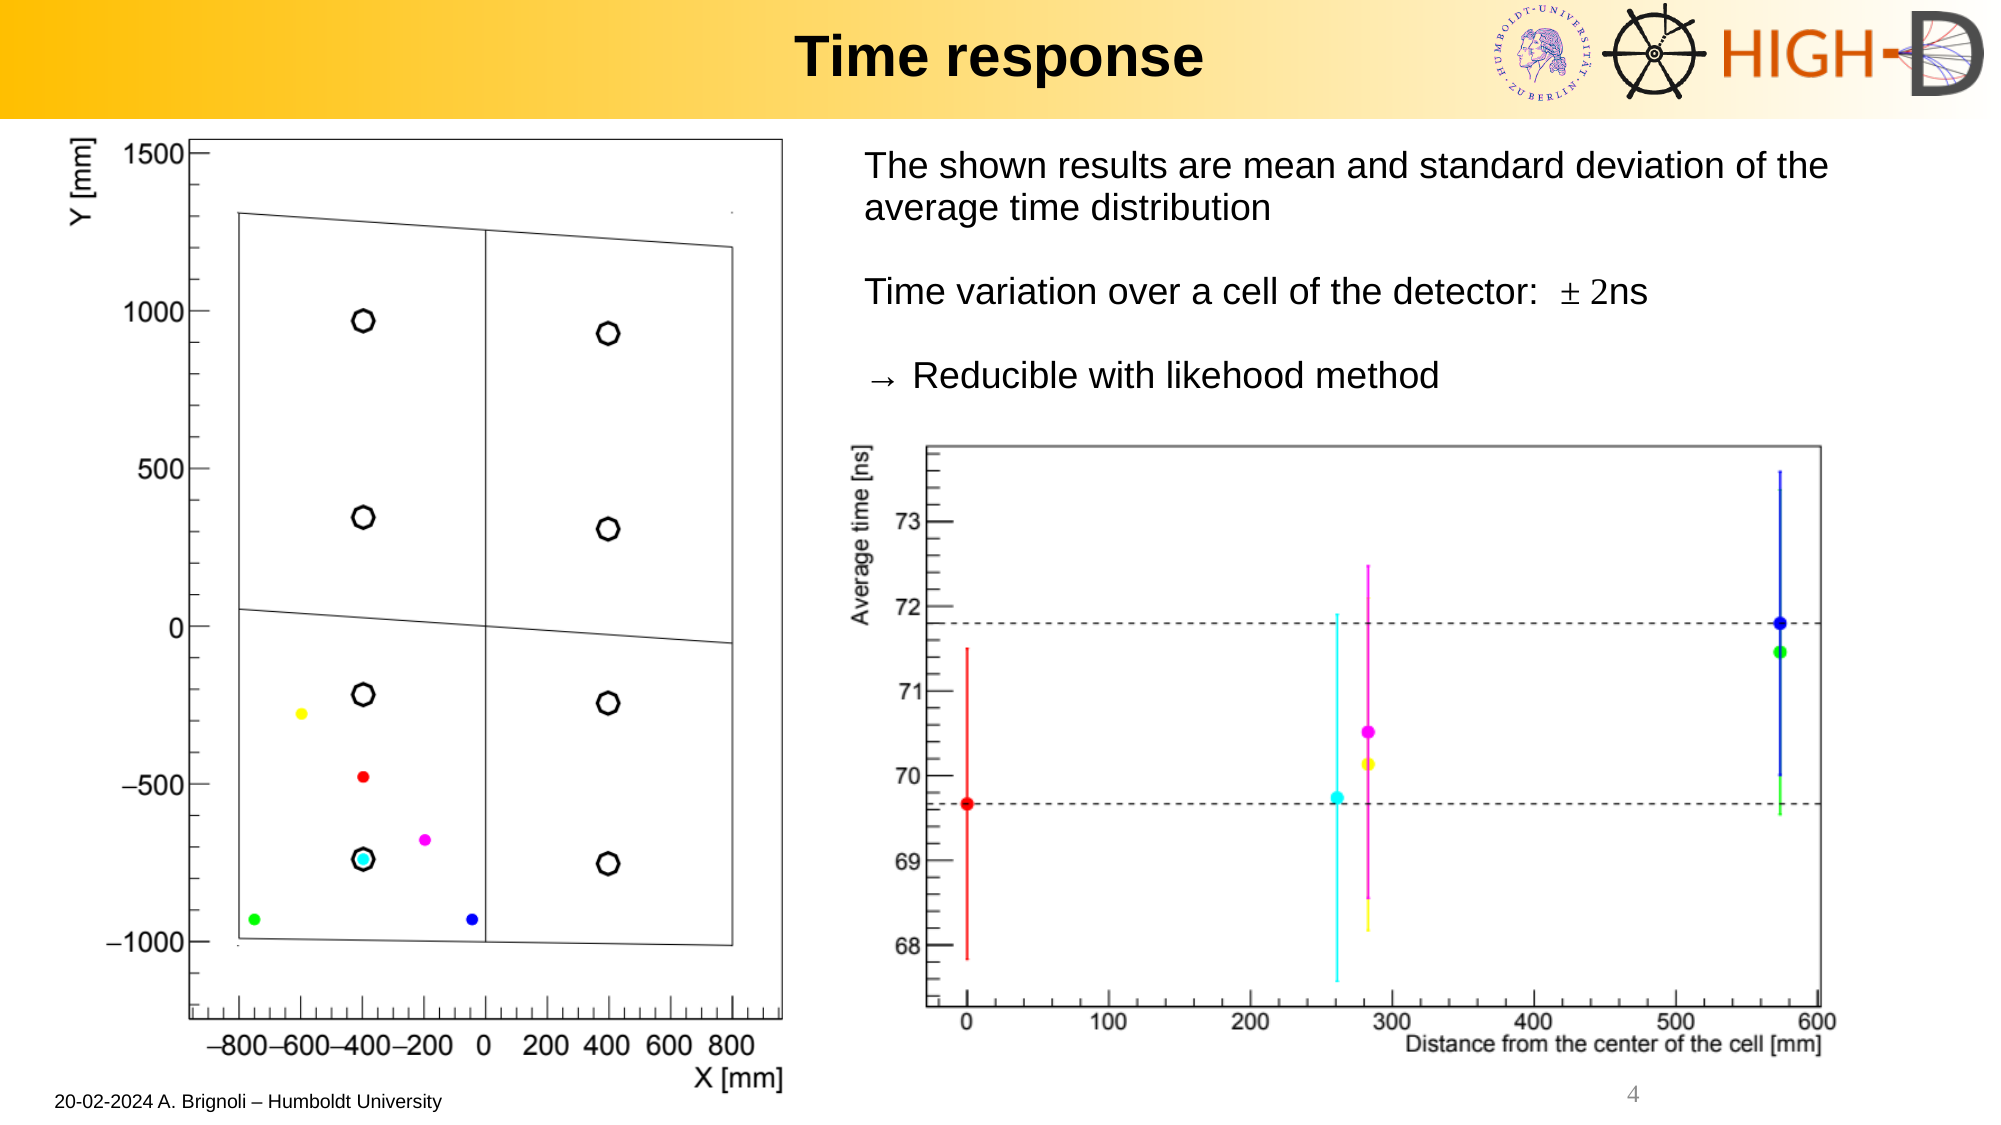

Time response
The shown results are mean and standard deviation of the average time distribution
Time variation over a cell of the detector: ± 2ns
→ Reducible with likehood method
20-02-2024 A. Brignoli – Humboldt University